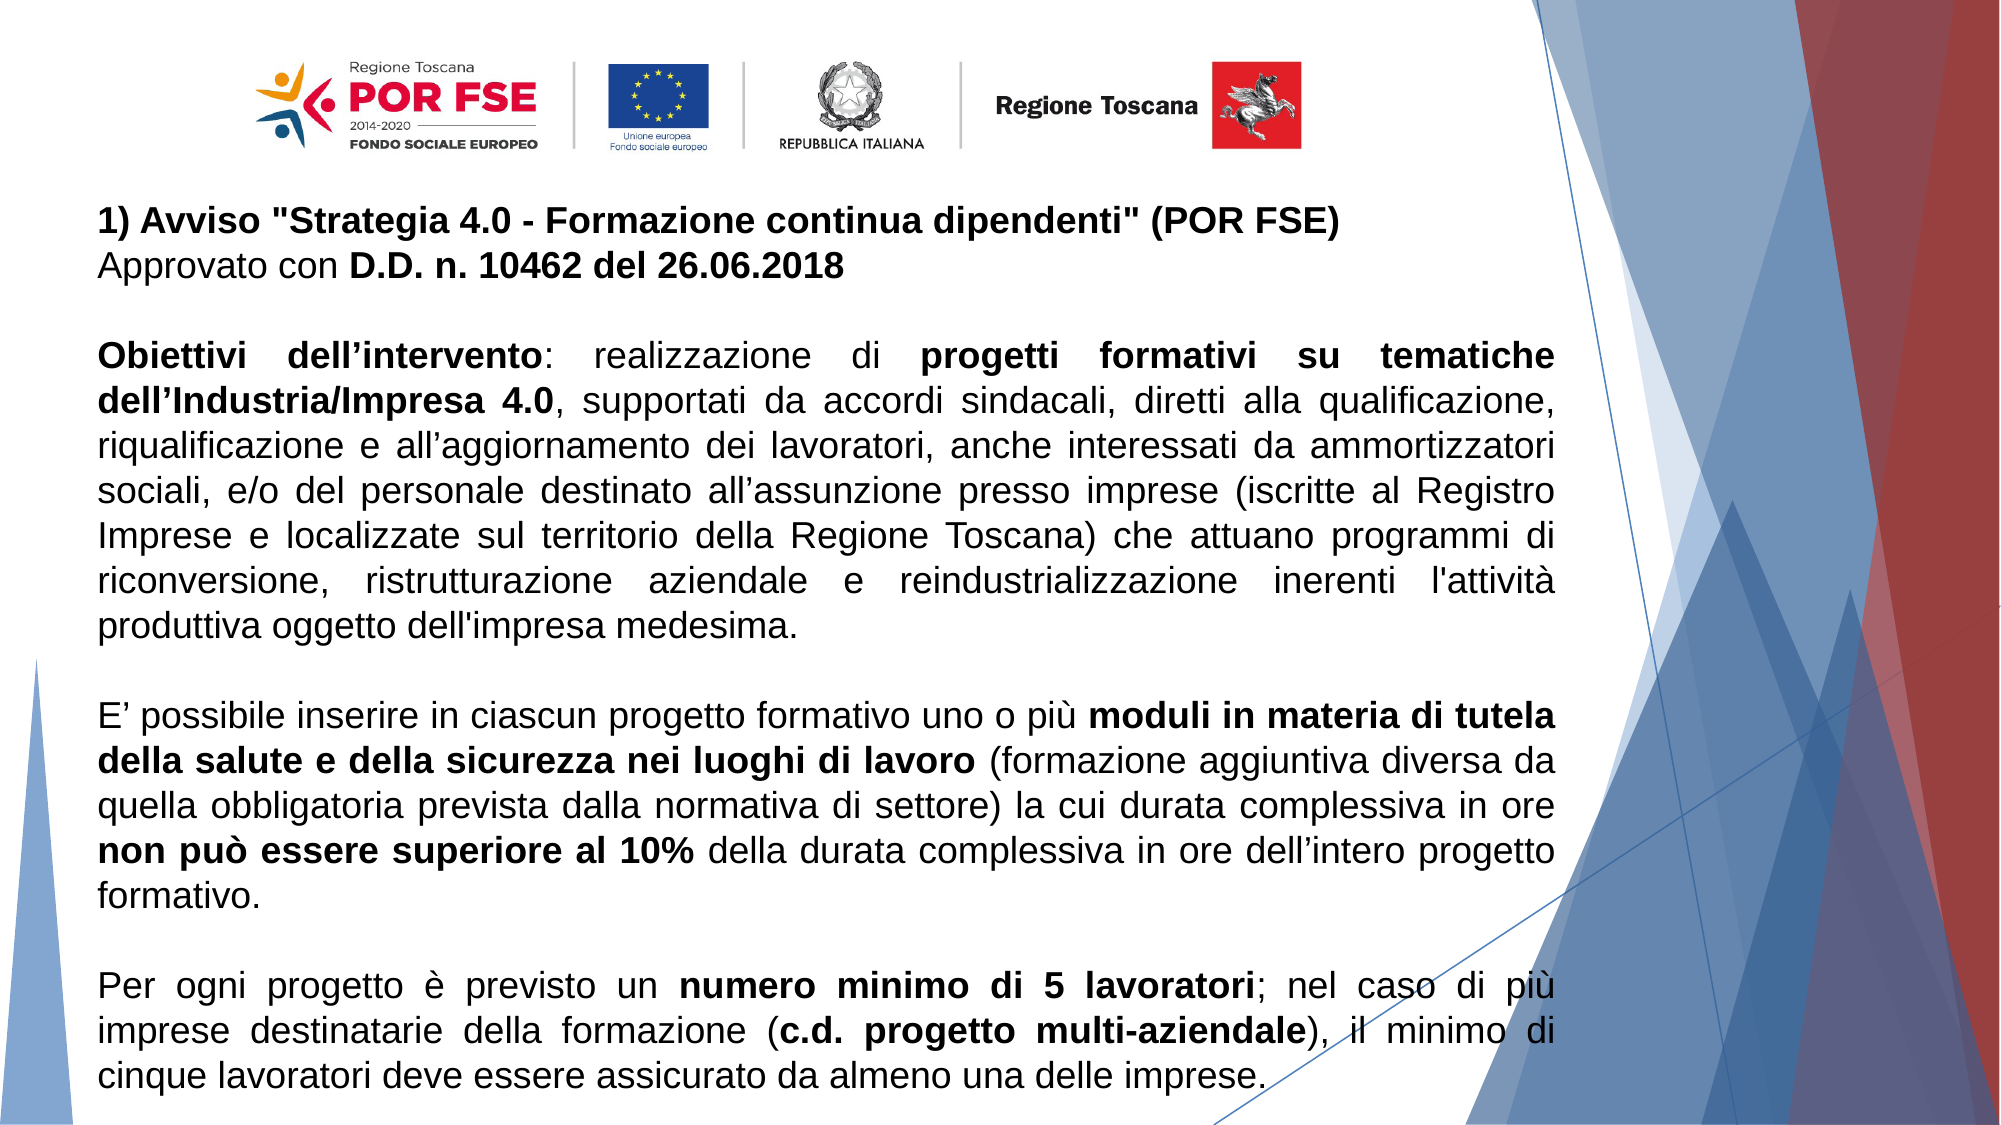

1) Avviso "Strategia 4.0 - Formazione continua dipendenti" (POR FSE)
Approvato con D.D. n. 10462 del 26.06.2018
Obiettivi dell’intervento: realizzazione di progetti formativi su tematiche dell’Industria/Impresa 4.0, supportati da accordi sindacali, diretti alla qualificazione, riqualificazione e all’aggiornamento dei lavoratori, anche interessati da ammortizzatori sociali, e/o del personale destinato all’assunzione presso imprese (iscritte al Registro Imprese e localizzate sul territorio della Regione Toscana) che attuano programmi di riconversione, ristrutturazione aziendale e reindustrializzazione inerenti l'attività produttiva oggetto dell'impresa medesima.
E’ possibile inserire in ciascun progetto formativo uno o più moduli in materia di tutela della salute e della sicurezza nei luoghi di lavoro (formazione aggiuntiva diversa da quella obbligatoria prevista dalla normativa di settore) la cui durata complessiva in ore non può essere superiore al 10% della durata complessiva in ore dell’intero progetto formativo.
Per ogni progetto è previsto un numero minimo di 5 lavoratori; nel caso di più imprese destinatarie della formazione (c.d. progetto multi-aziendale), il minimo di cinque lavoratori deve essere assicurato da almeno una delle imprese.